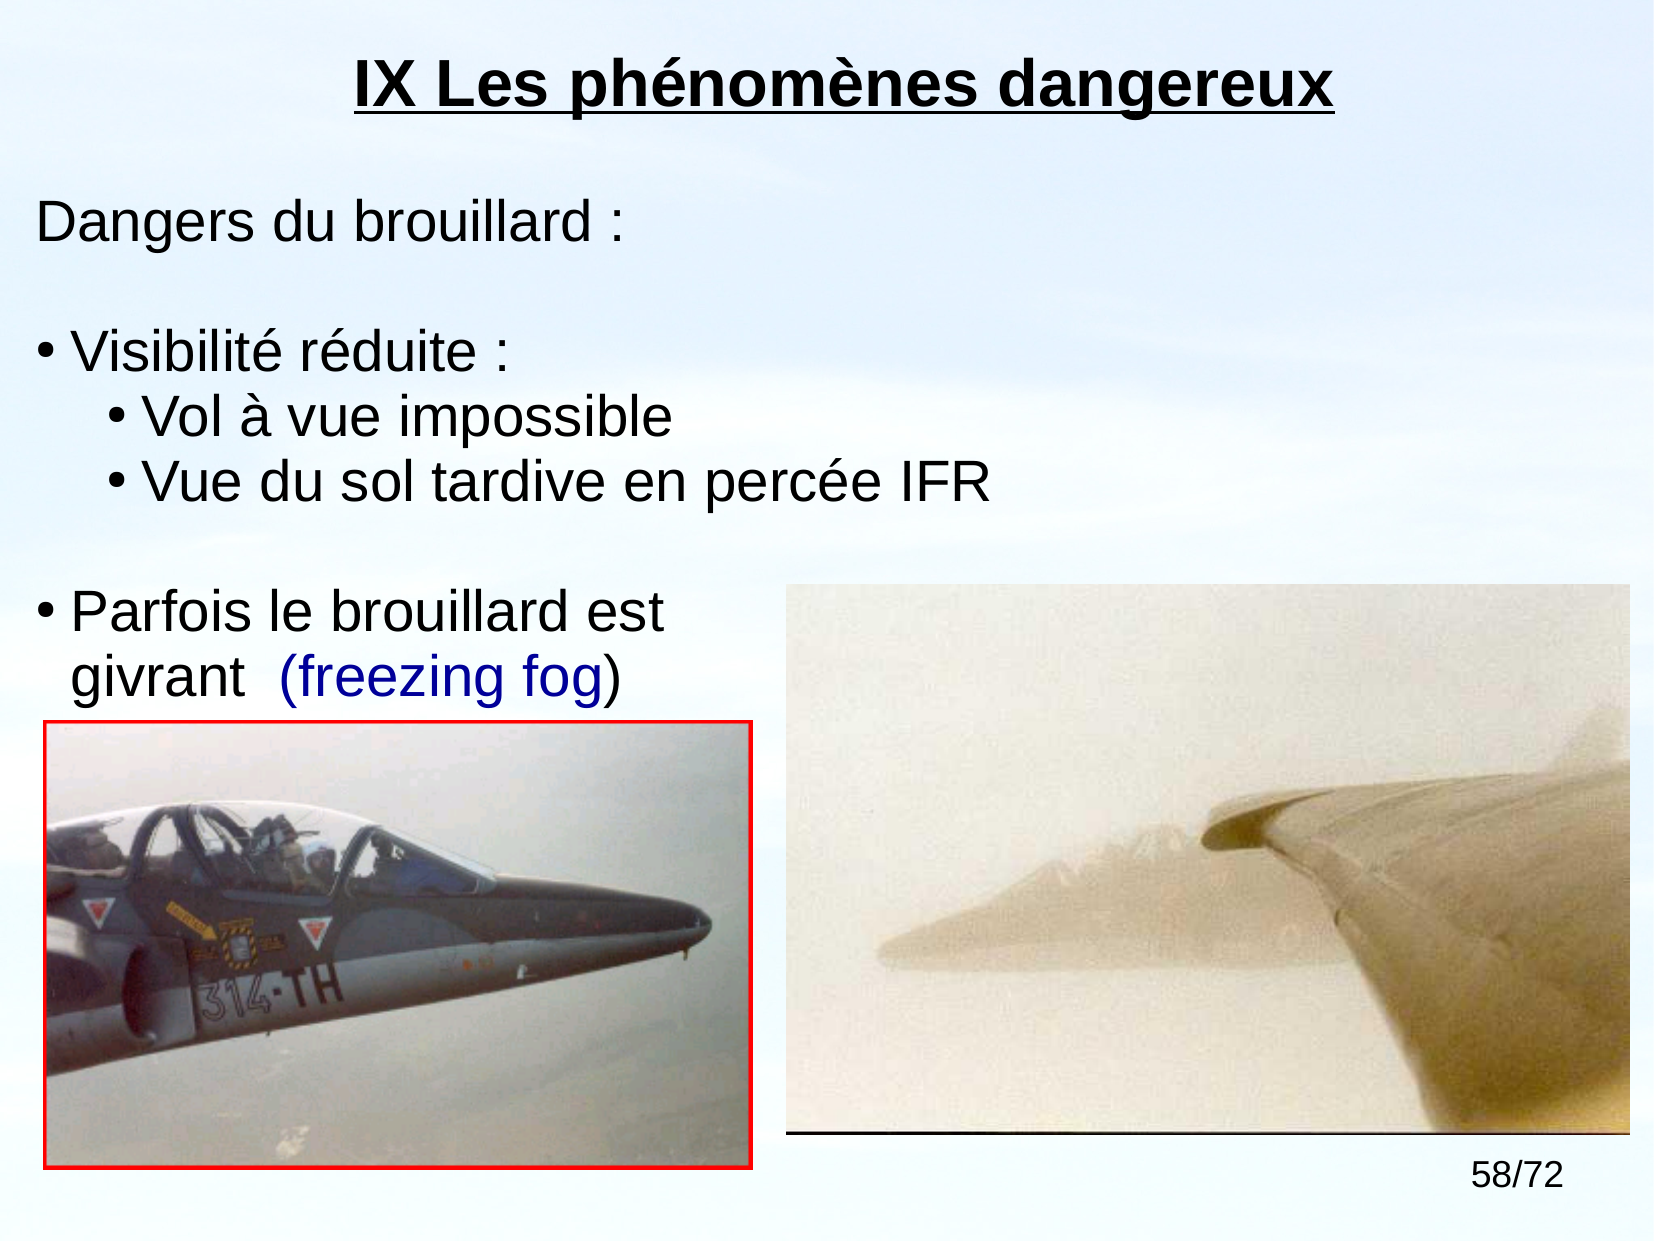

# IX Les phénomènes dangereux
Dangers du brouillard :
Visibilité réduite :
Vol à vue impossible
Vue du sol tardive en percée IFR
Parfois le brouillard est
givrant (freezing fog)